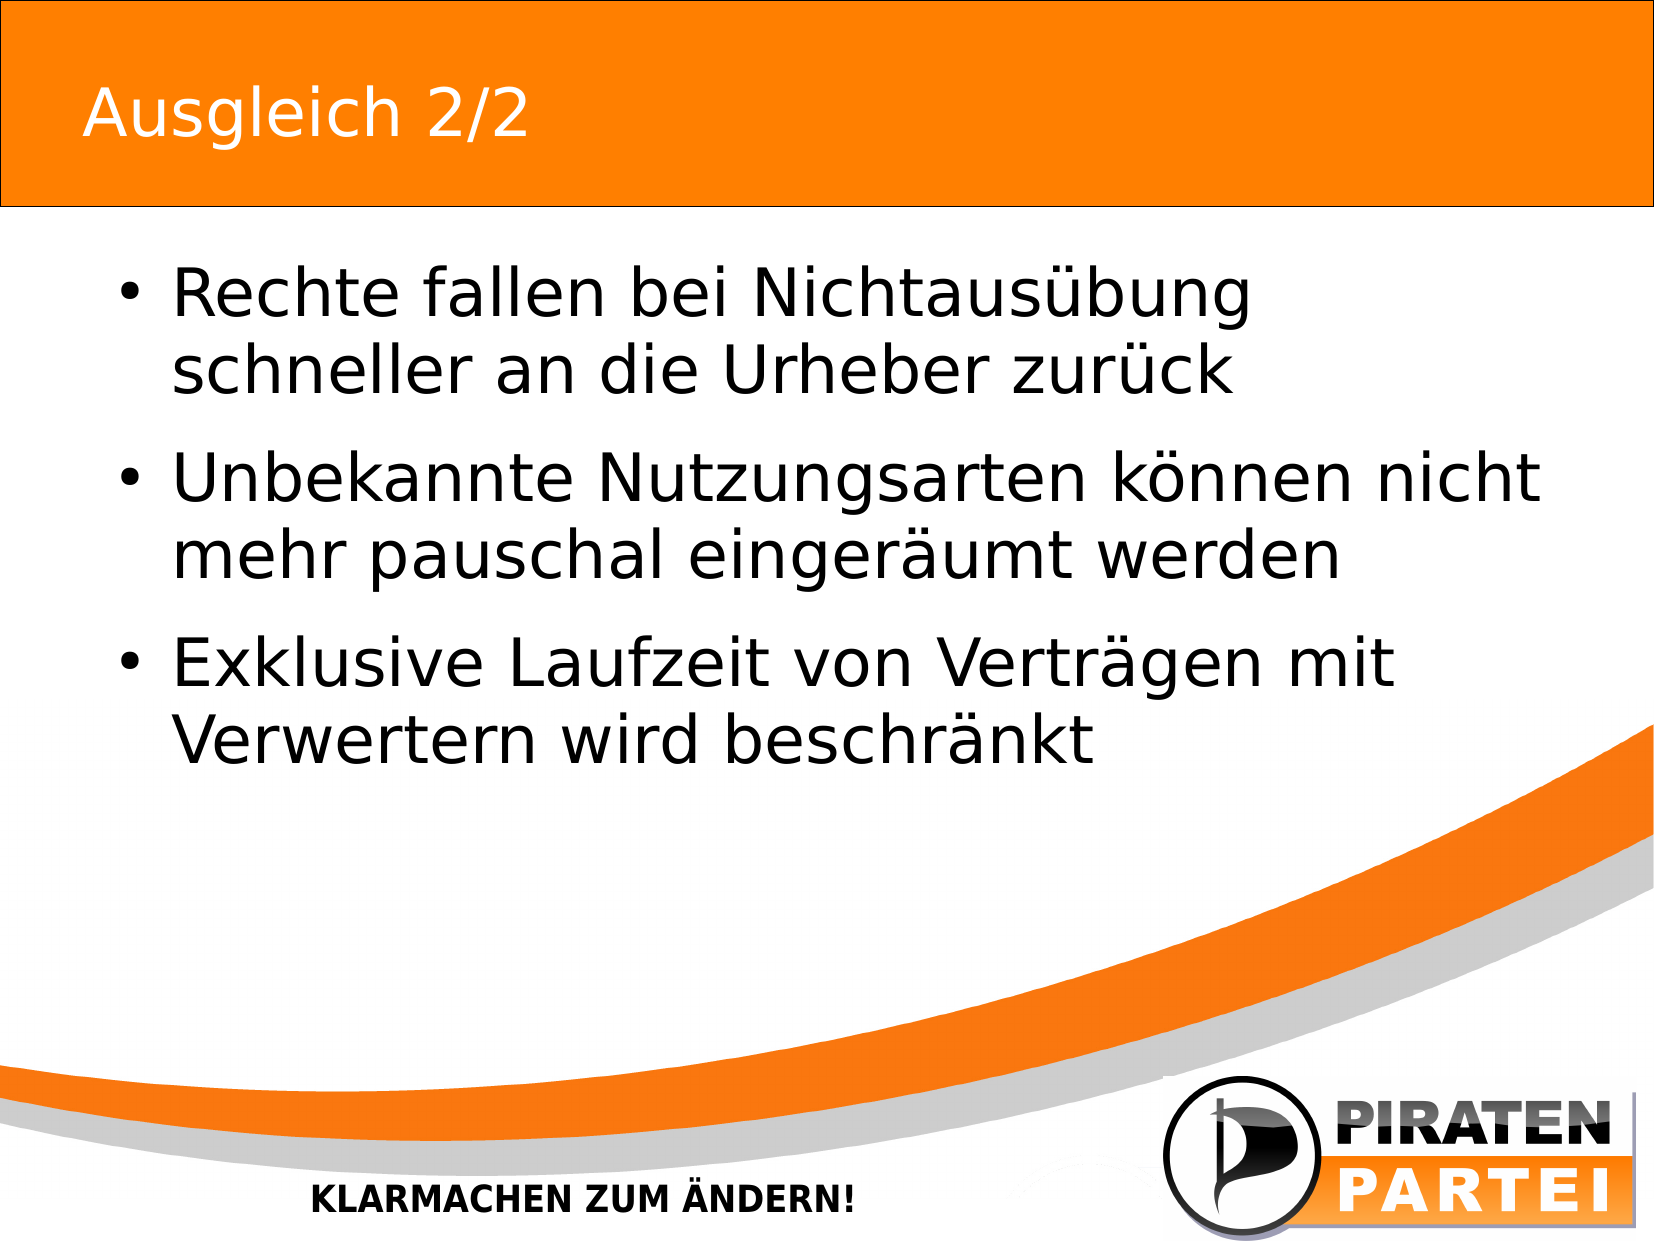

# Ausgleich 2/2
Rechte fallen bei Nichtausübung schneller an die Urheber zurück
Unbekannte Nutzungsarten können nicht mehr pauschal eingeräumt werden
Exklusive Laufzeit von Verträgen mit Verwertern wird beschränkt